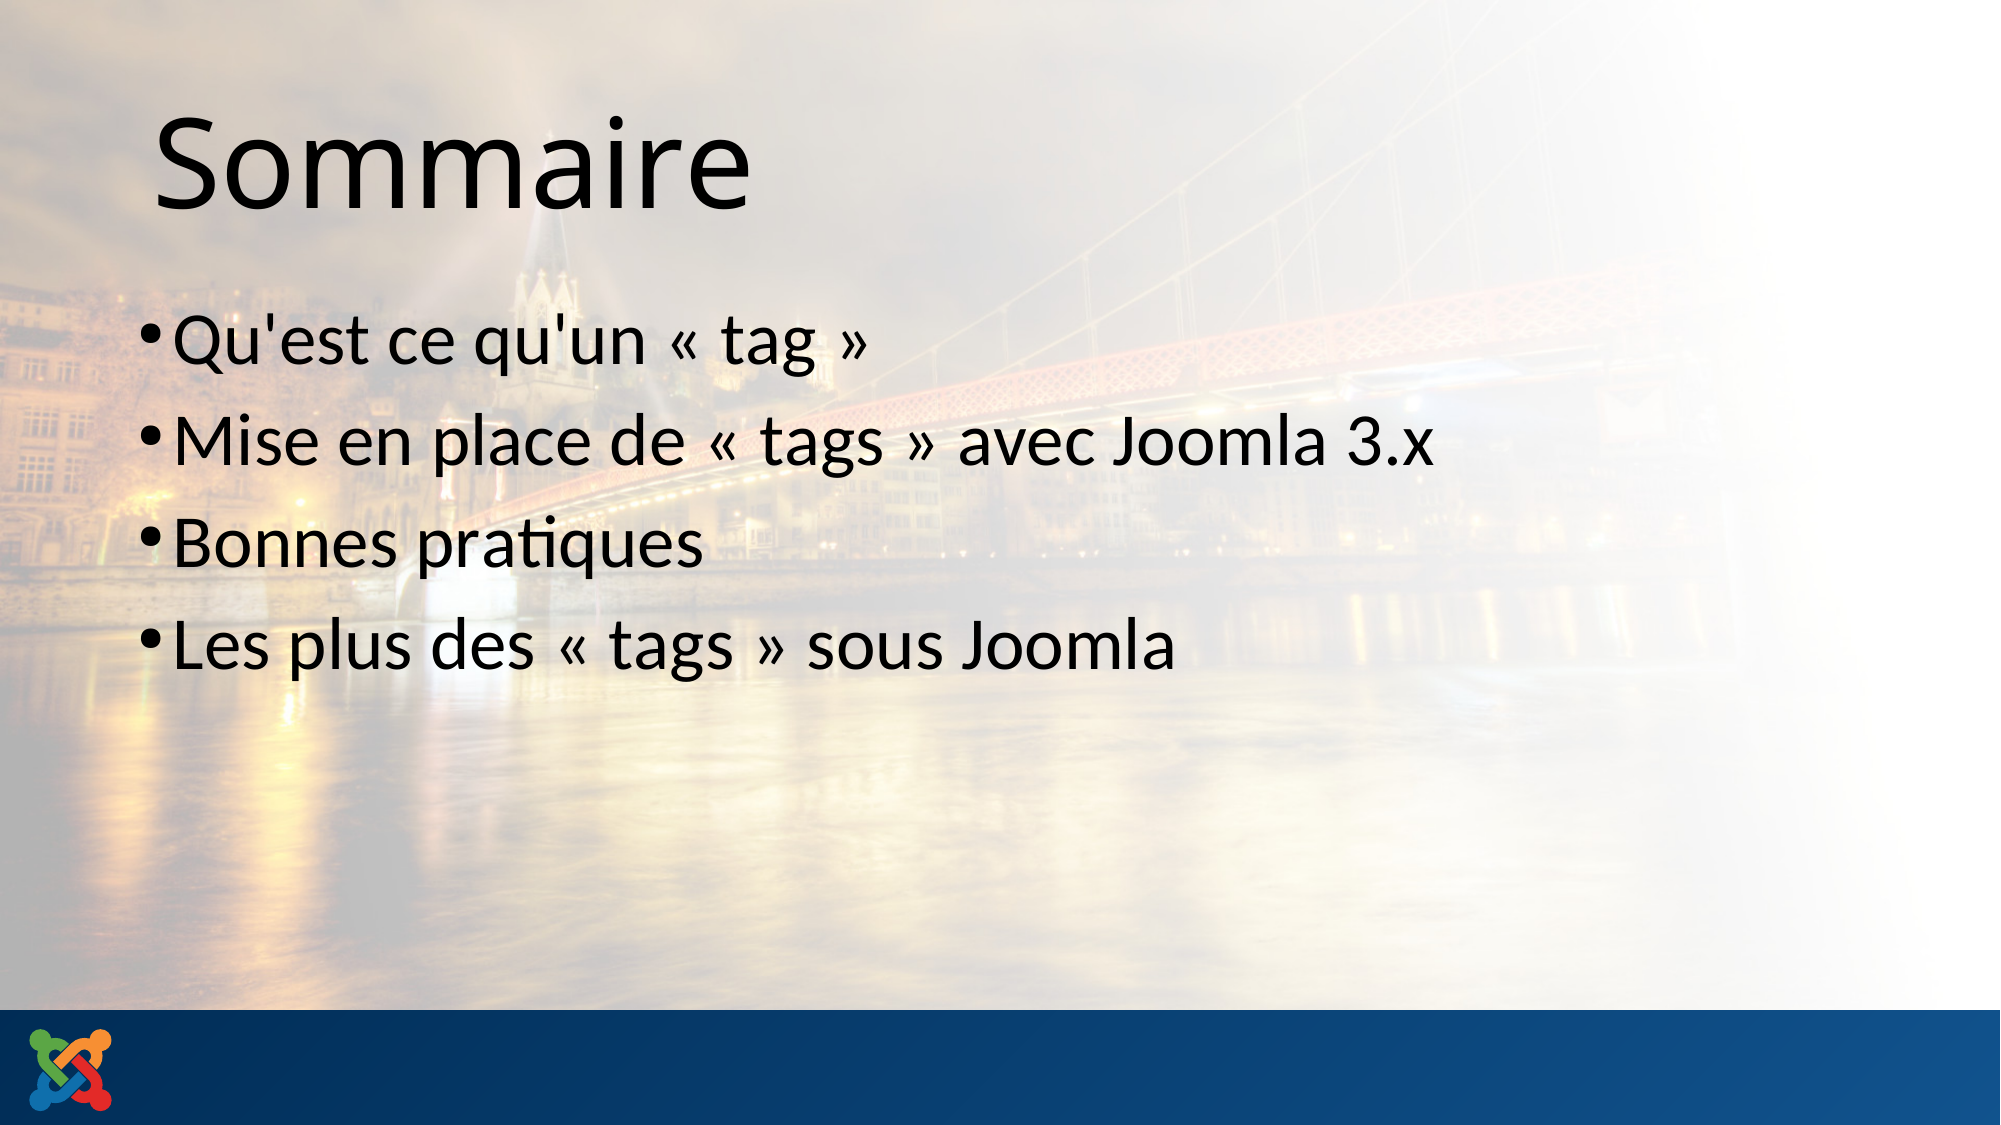

# Sommaire
Qu'est ce qu'un « tag »
Mise en place de « tags » avec Joomla 3.x
Bonnes pratiques
Les plus des « tags » sous Joomla